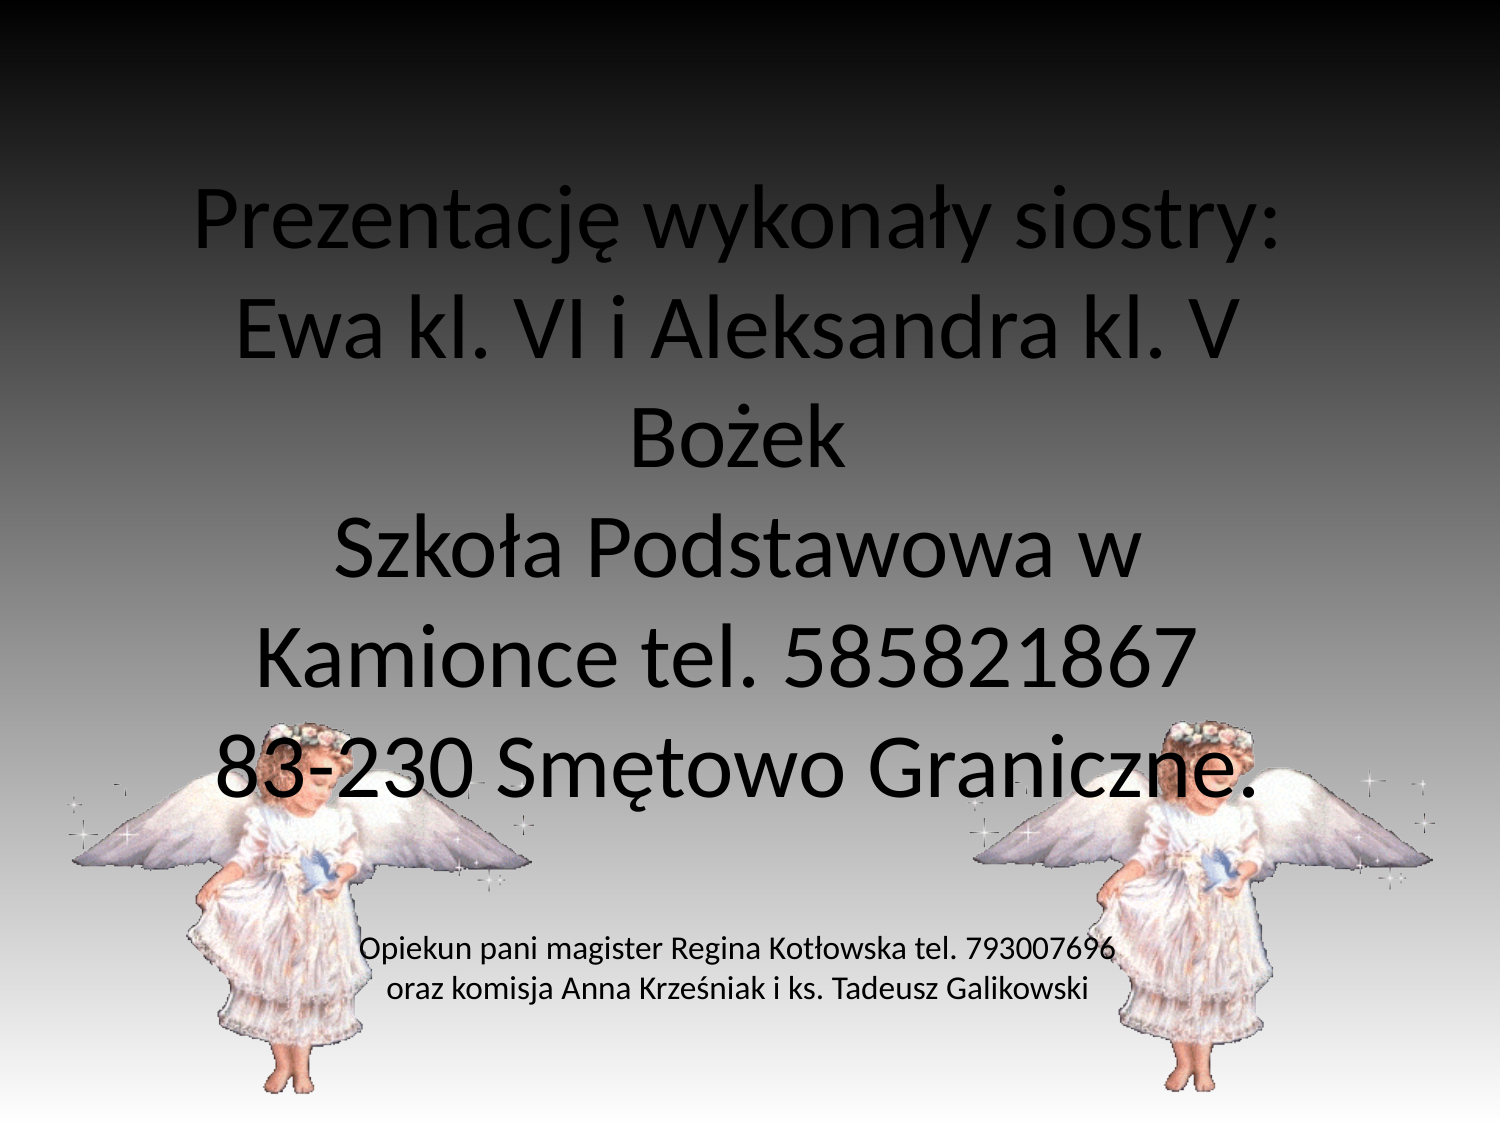

# Prezentację wykonały siostry: Ewa kl. VI i Aleksandra kl. V Bożek Szkoła Podstawowa w Kamionce tel. 585821867 83-230 Smętowo Graniczne. Opiekun pani magister Regina Kotłowska tel. 793007696 oraz komisja Anna Krześniak i ks. Tadeusz Galikowski